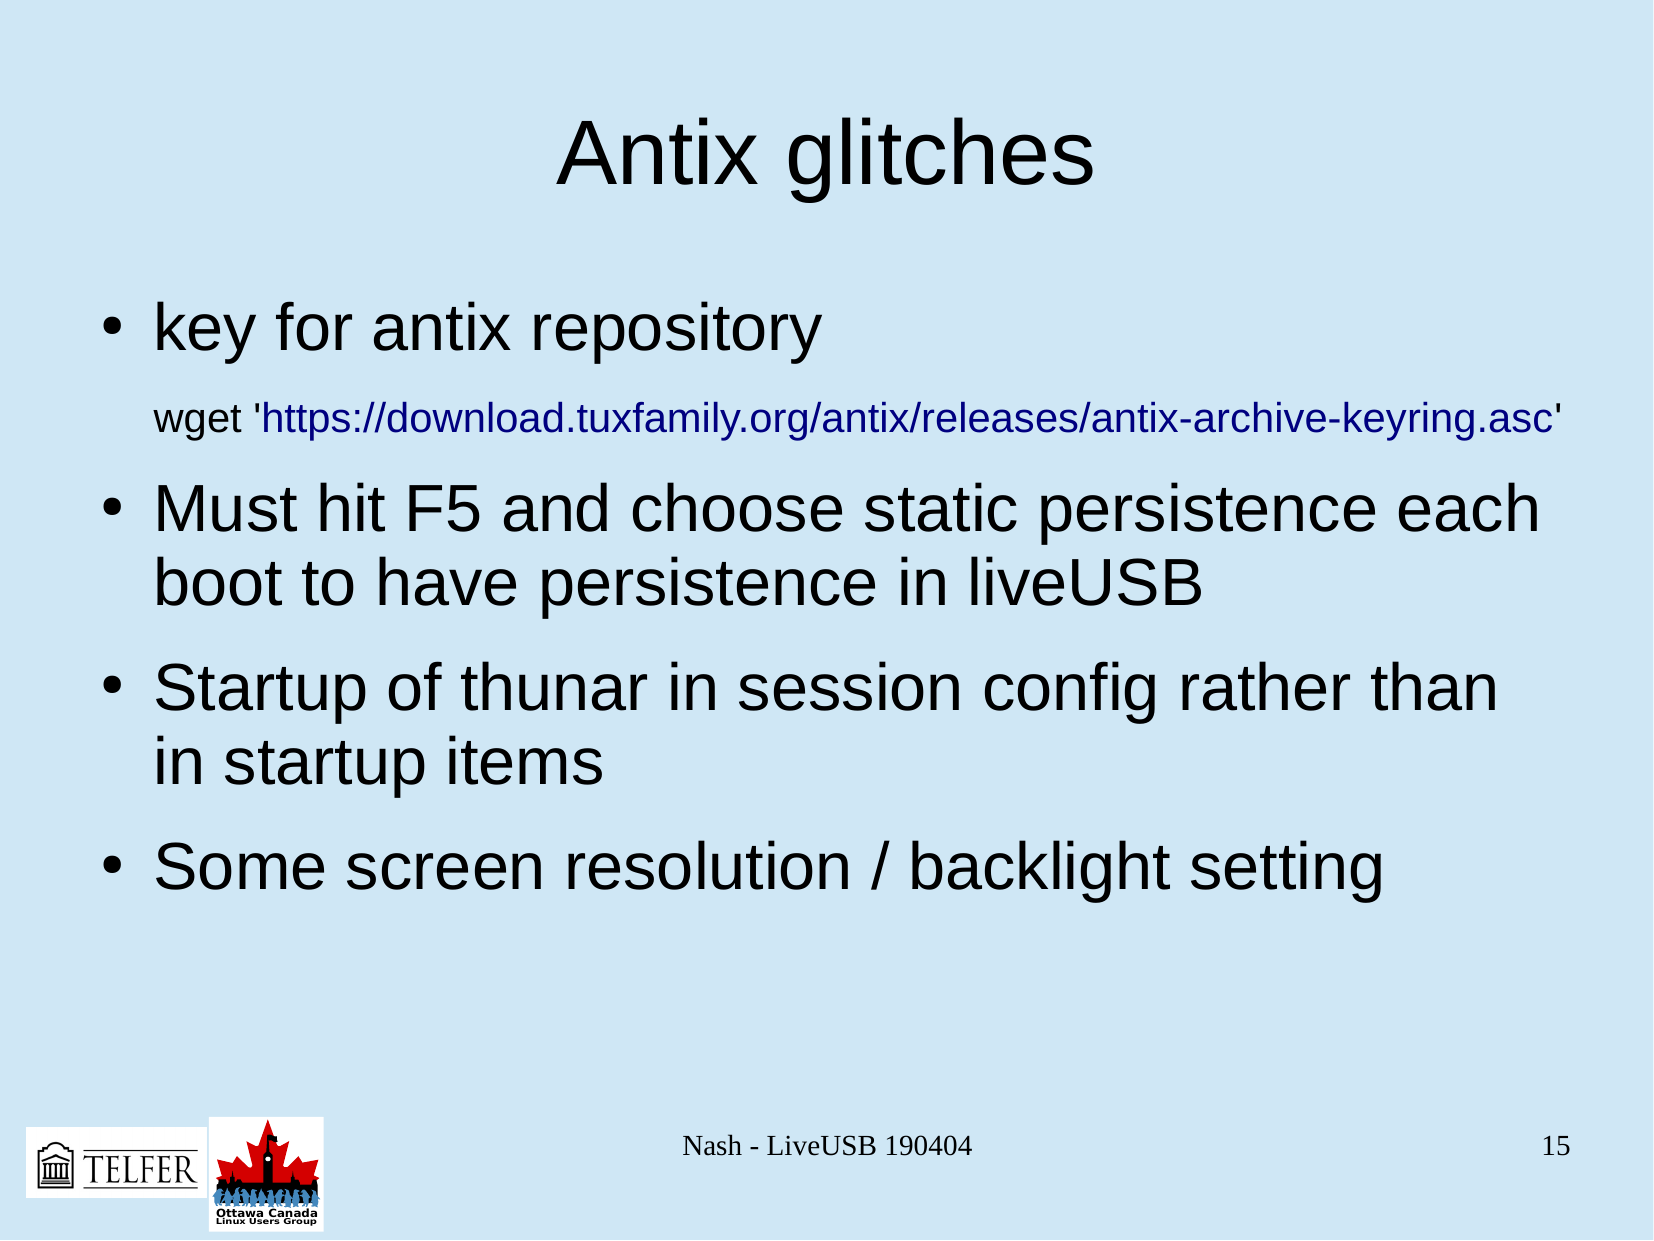

# Antix glitches
key for antix repository
wget 'https://download.tuxfamily.org/antix/releases/antix-archive-keyring.asc'
Must hit F5 and choose static persistence each boot to have persistence in liveUSB
Startup of thunar in session config rather than in startup items
Some screen resolution / backlight setting
Nash - LiveUSB 190404
15